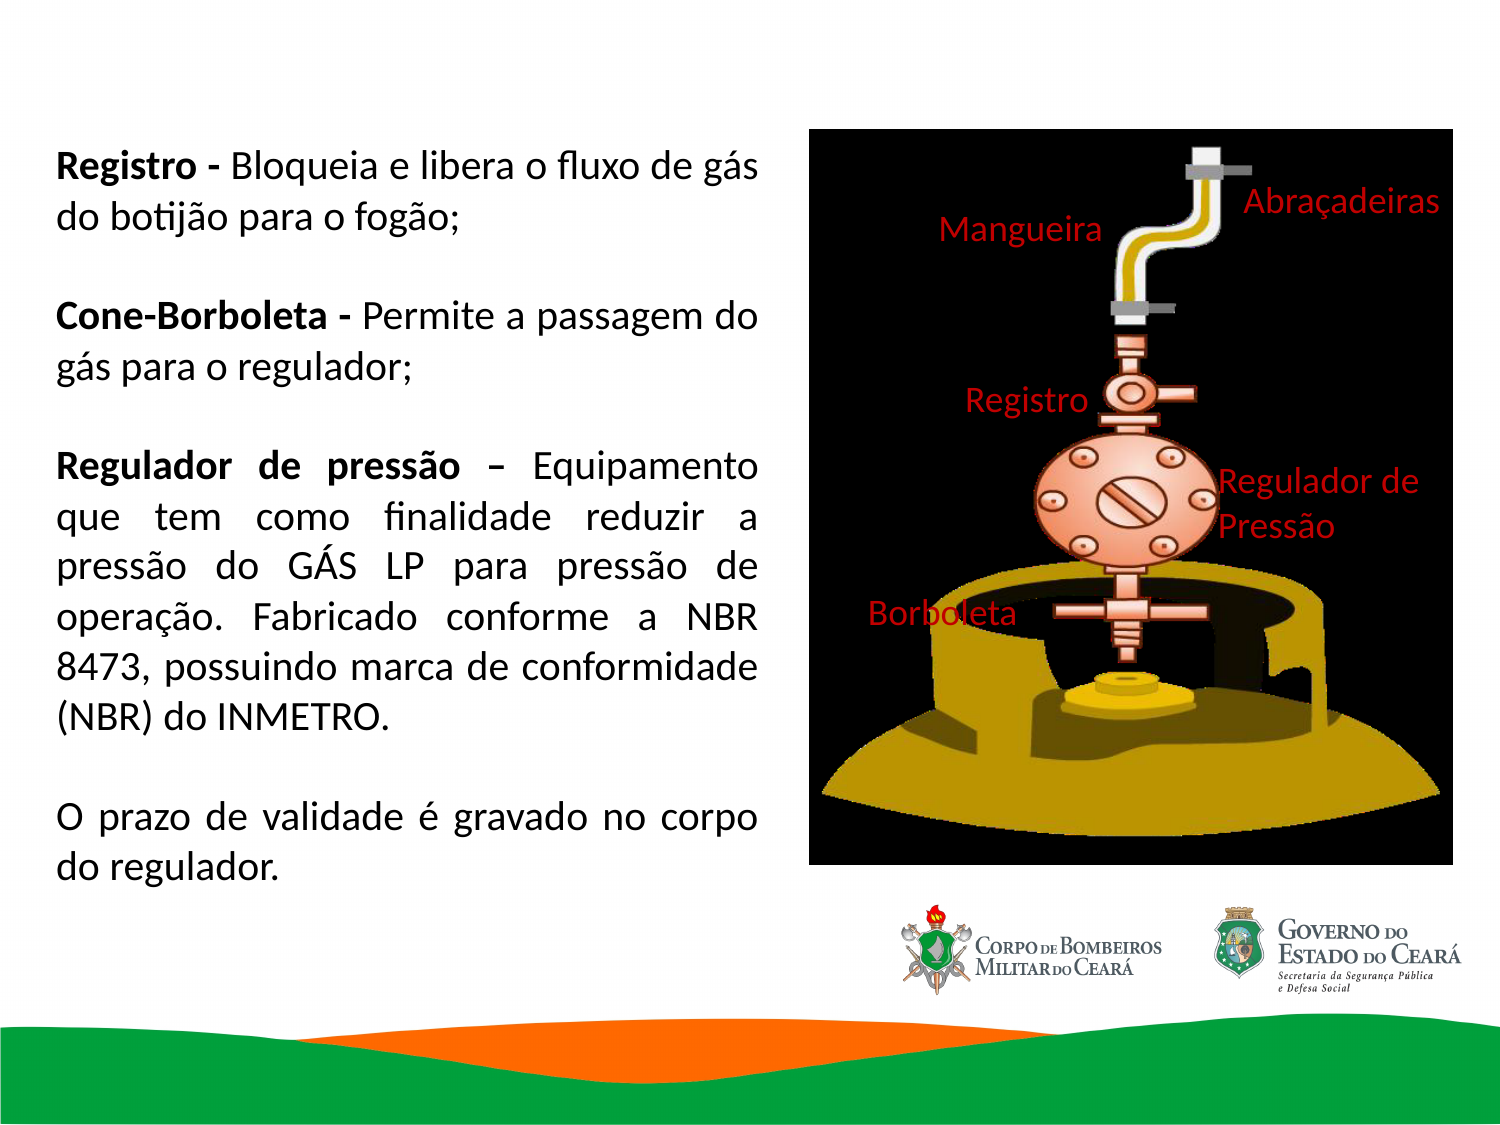

Abraçadeiras
Mangueira
Registro
Regulador de Pressão
Borboleta
Registro - Bloqueia e libera o fluxo de gás do botijão para o fogão;
Cone-Borboleta - Permite a passagem do gás para o regulador;
Regulador de pressão – Equipamento que tem como finalidade reduzir a pressão do GÁS LP para pressão de operação. Fabricado conforme a NBR 8473, possuindo marca de conformidade (NBR) do INMETRO.
O prazo de validade é gravado no corpo do regulador.